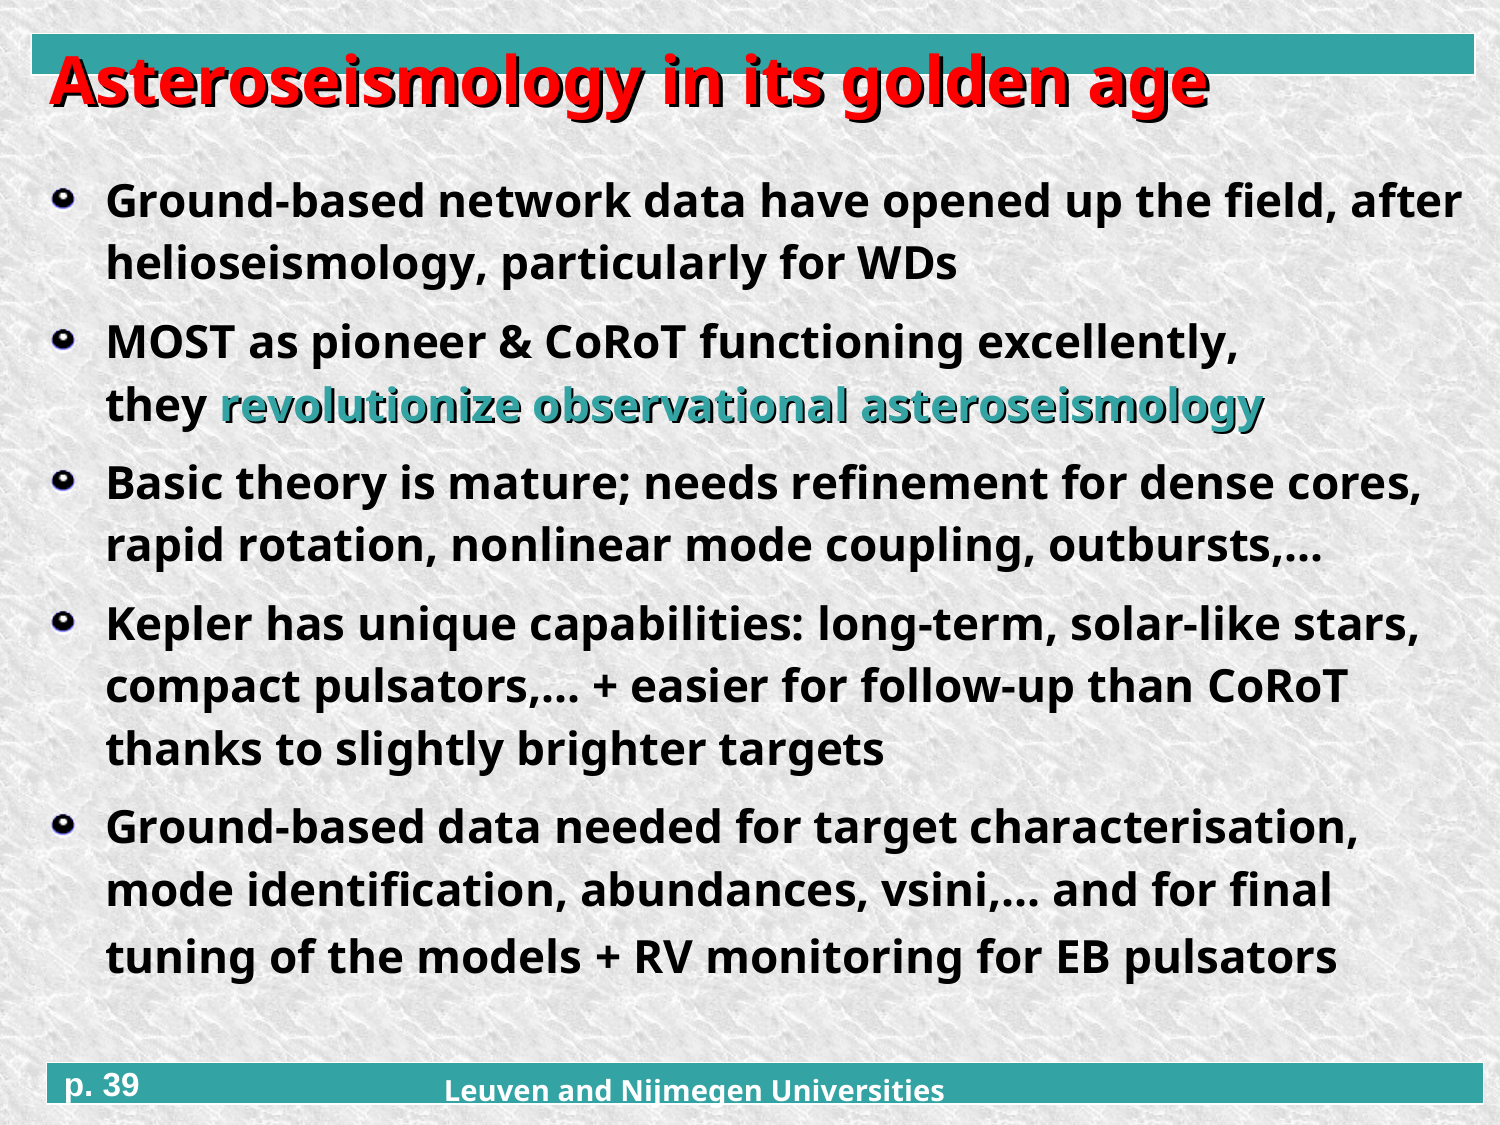

# Asteroseismology in its golden age
Ground-based network data have opened up the field, after helioseismology, particularly for WDs
MOST as pioneer & CoRoT functioning excellently,
they revolutionize observational asteroseismology
Basic theory is mature; needs refinement for dense cores, rapid rotation, nonlinear mode coupling, outbursts,...
Kepler has unique capabilities: long-term, solar-like stars, compact pulsators,... + easier for follow-up than CoRoT thanks to slightly brighter targets
Ground-based data needed for target characterisation, mode identification, abundances, vsini,... and for final tuning of the models + RV monitoring for EB pulsators